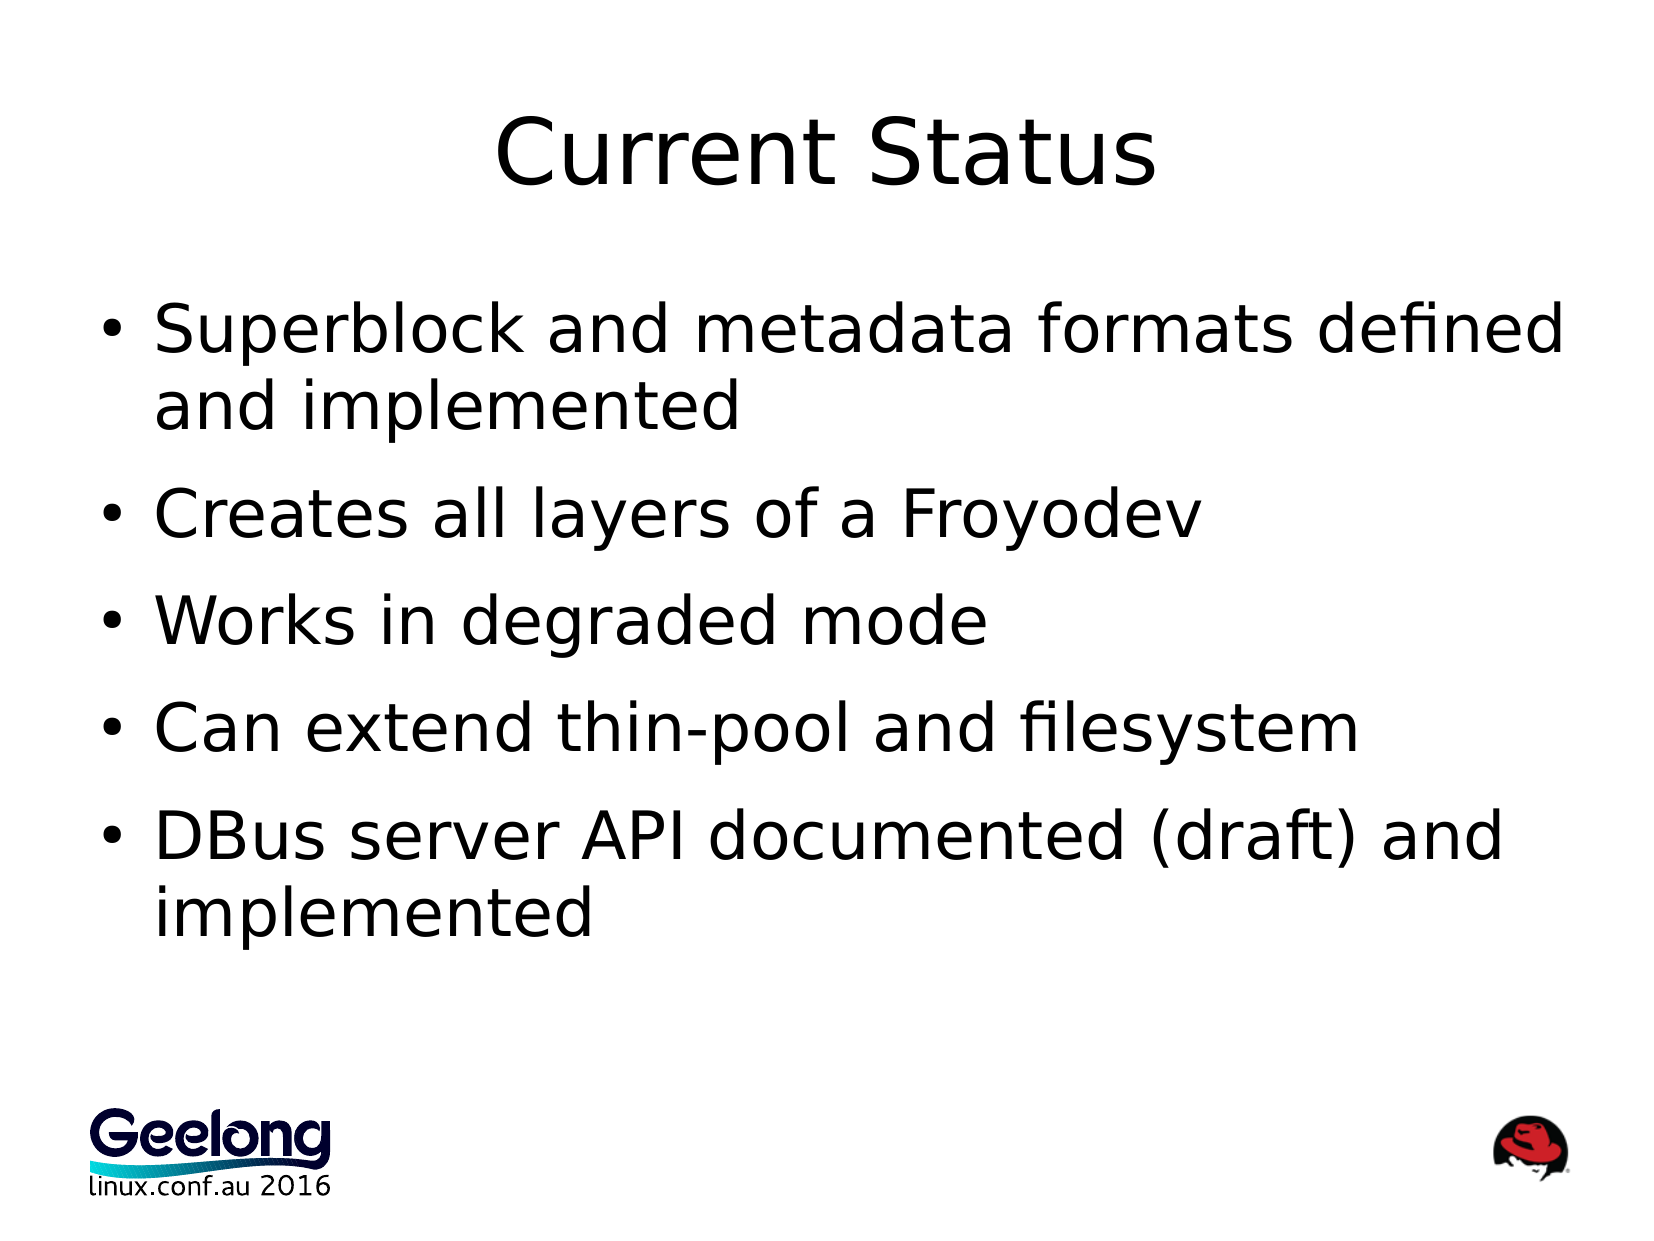

# Current Status
Superblock and metadata formats defined and implemented
Creates all layers of a Froyodev
Works in degraded mode
Can extend thin-pool and filesystem
DBus server API documented (draft) and implemented